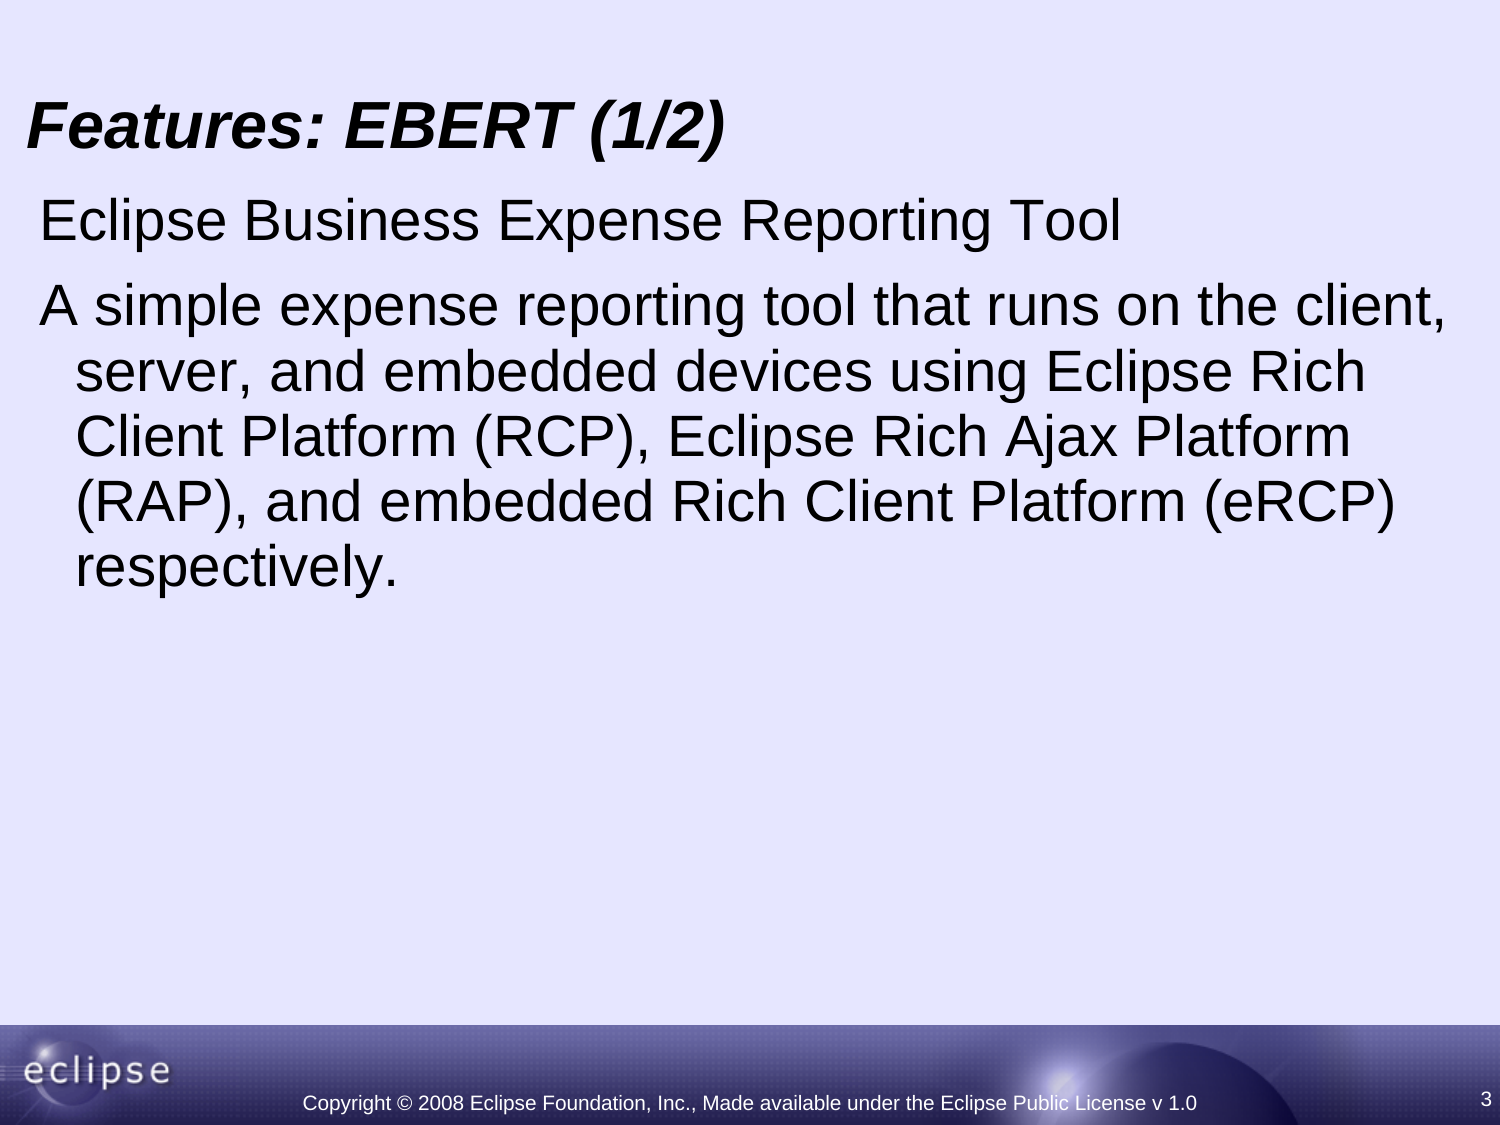

# Features: EBERT (1/2)
Eclipse Business Expense Reporting Tool
A simple expense reporting tool that runs on the client, server, and embedded devices using Eclipse Rich Client Platform (RCP), Eclipse Rich Ajax Platform (RAP), and embedded Rich Client Platform (eRCP) respectively.
3